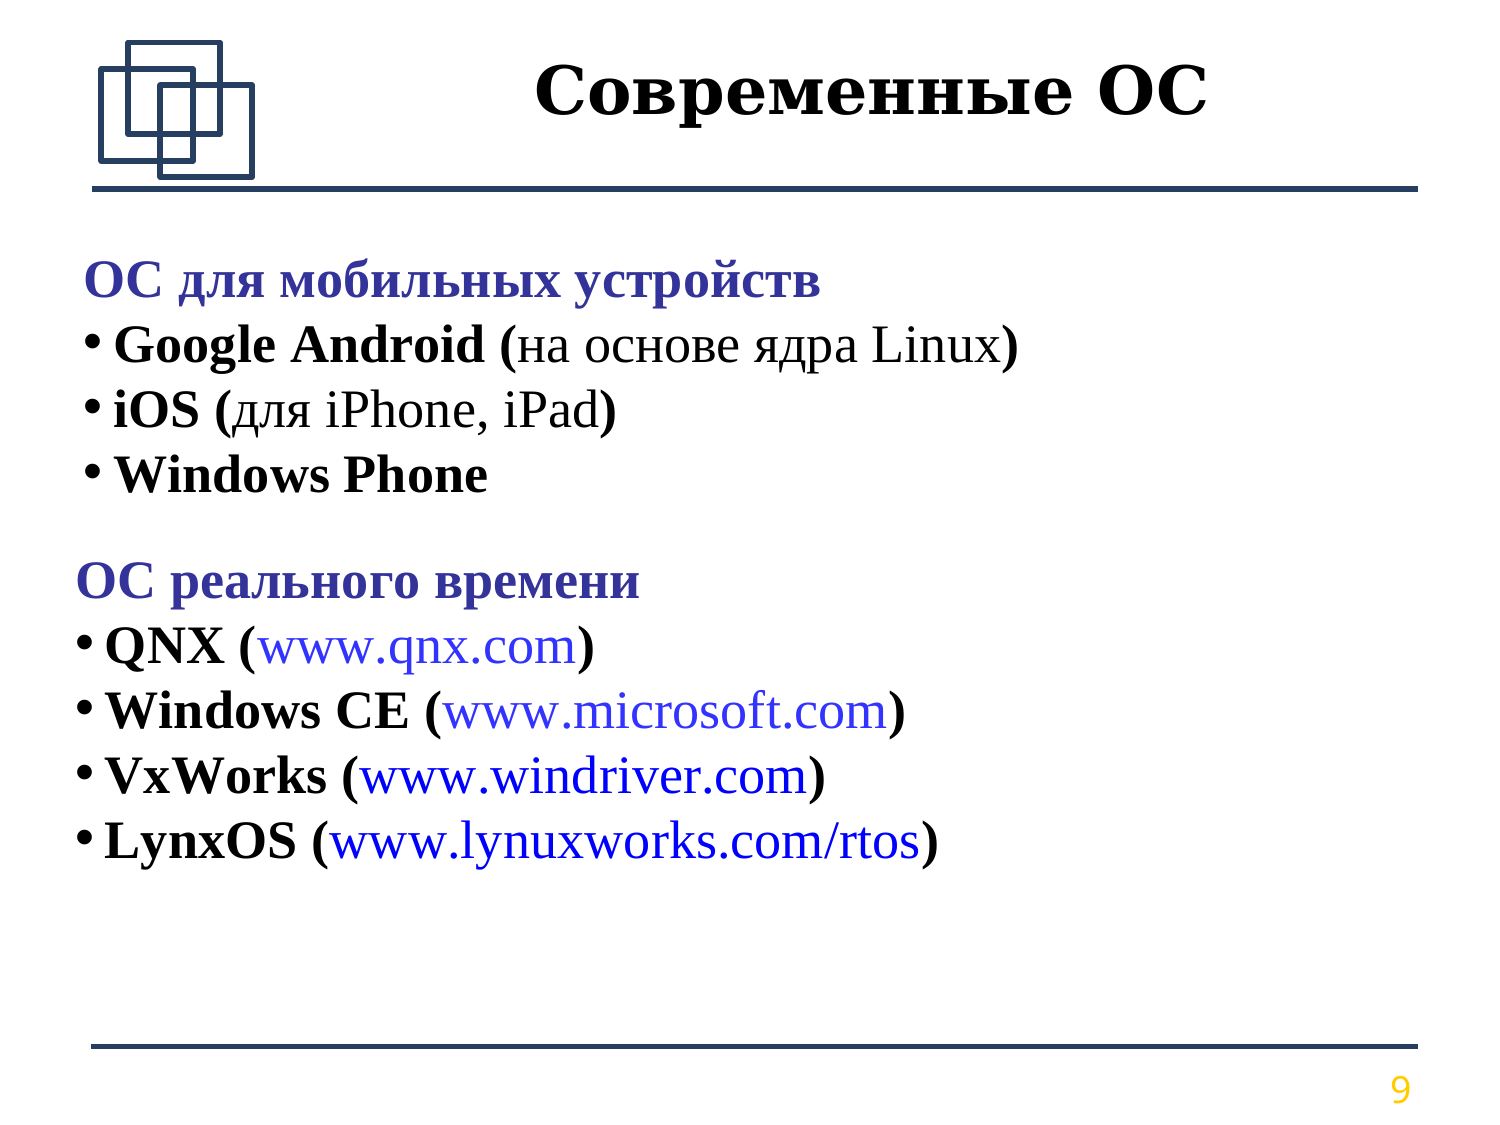

# Современные ОС
ОС для мобильных устройств
Google Android (на основе ядра Linux)
iOS (для iPhone, iPad)
Windows Phone
ОС реального времени
QNX (www.qnx.com)
Windows CE (www.microsoft.com)
VxWorks (www.windriver.com)
LynxOS (www.lynuxworks.com/rtos)